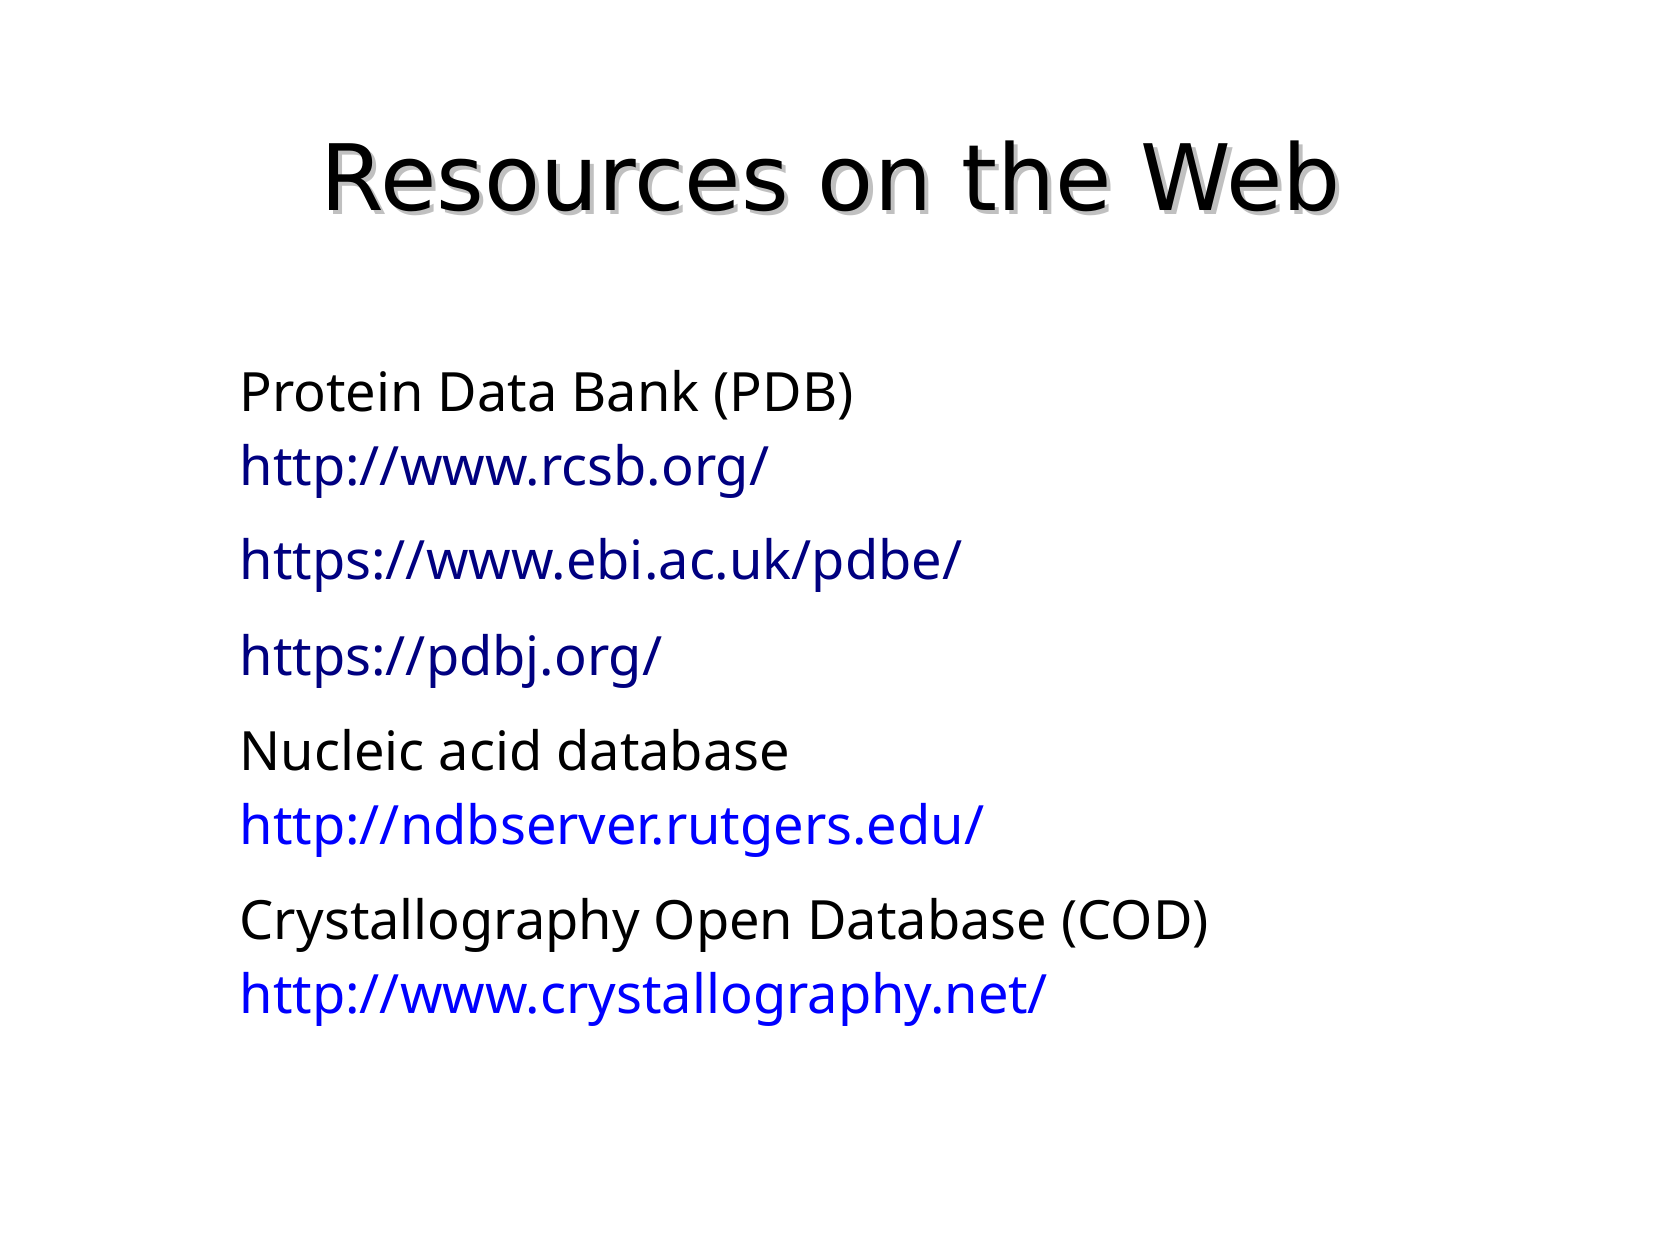

# Resources on the Web
Protein Data Bank (PDB)
http://www.rcsb.org/
https://www.ebi.ac.uk/pdbe/
https://pdbj.org/
Nucleic acid database
http://ndbserver.rutgers.edu/
Crystallography Open Database (COD) http://www.crystallography.net/